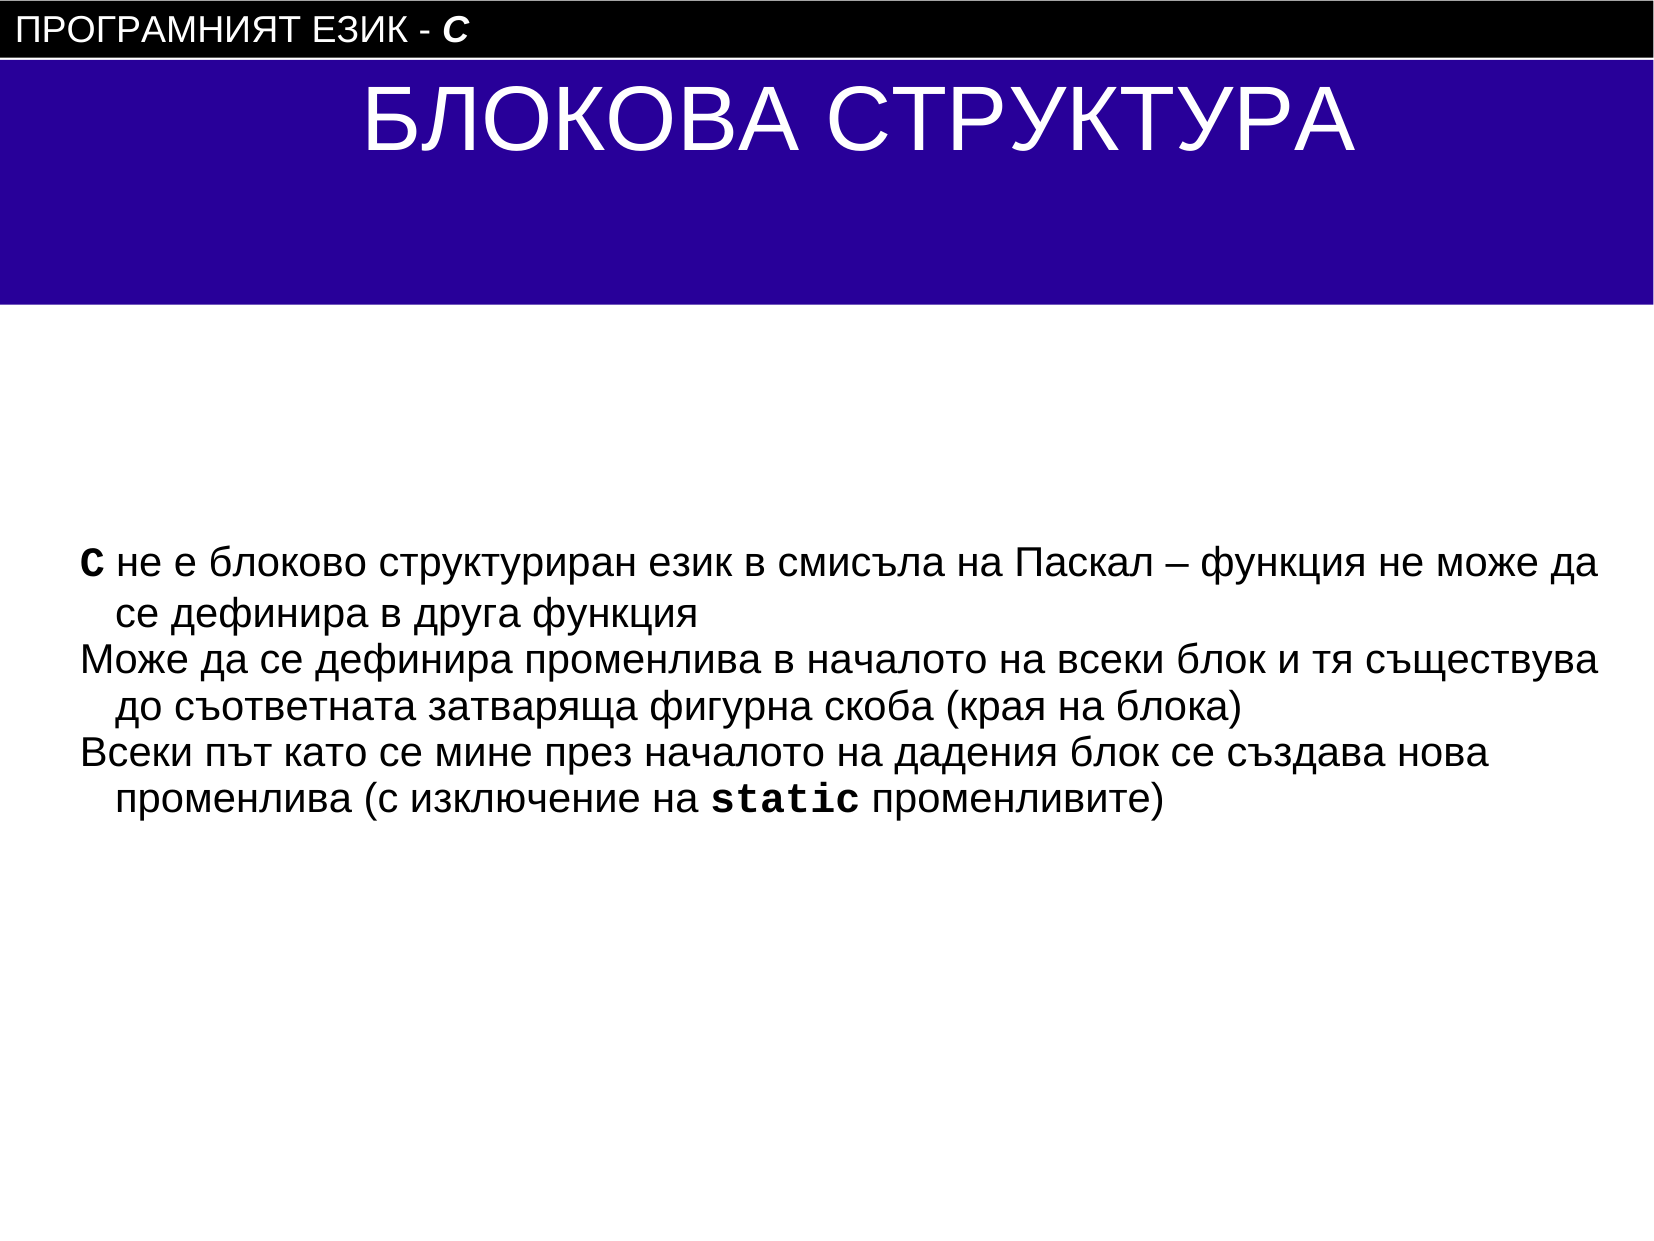

ПРОГРАМНИЯT ЕЗИК - С
				 БЛОКОВА СТРУКТУРА
C не е блоково структуриран език в смисъла на Паскал – функция не може да се дефинира в друга функция
Може да се дефинира променлива в началото на всеки блок и тя съществува до съответната затваряща фигурна скоба (края на блока)
Всеки път като се мине през началото на дадения блок се създава нова променлива (с изключение на static променливите)